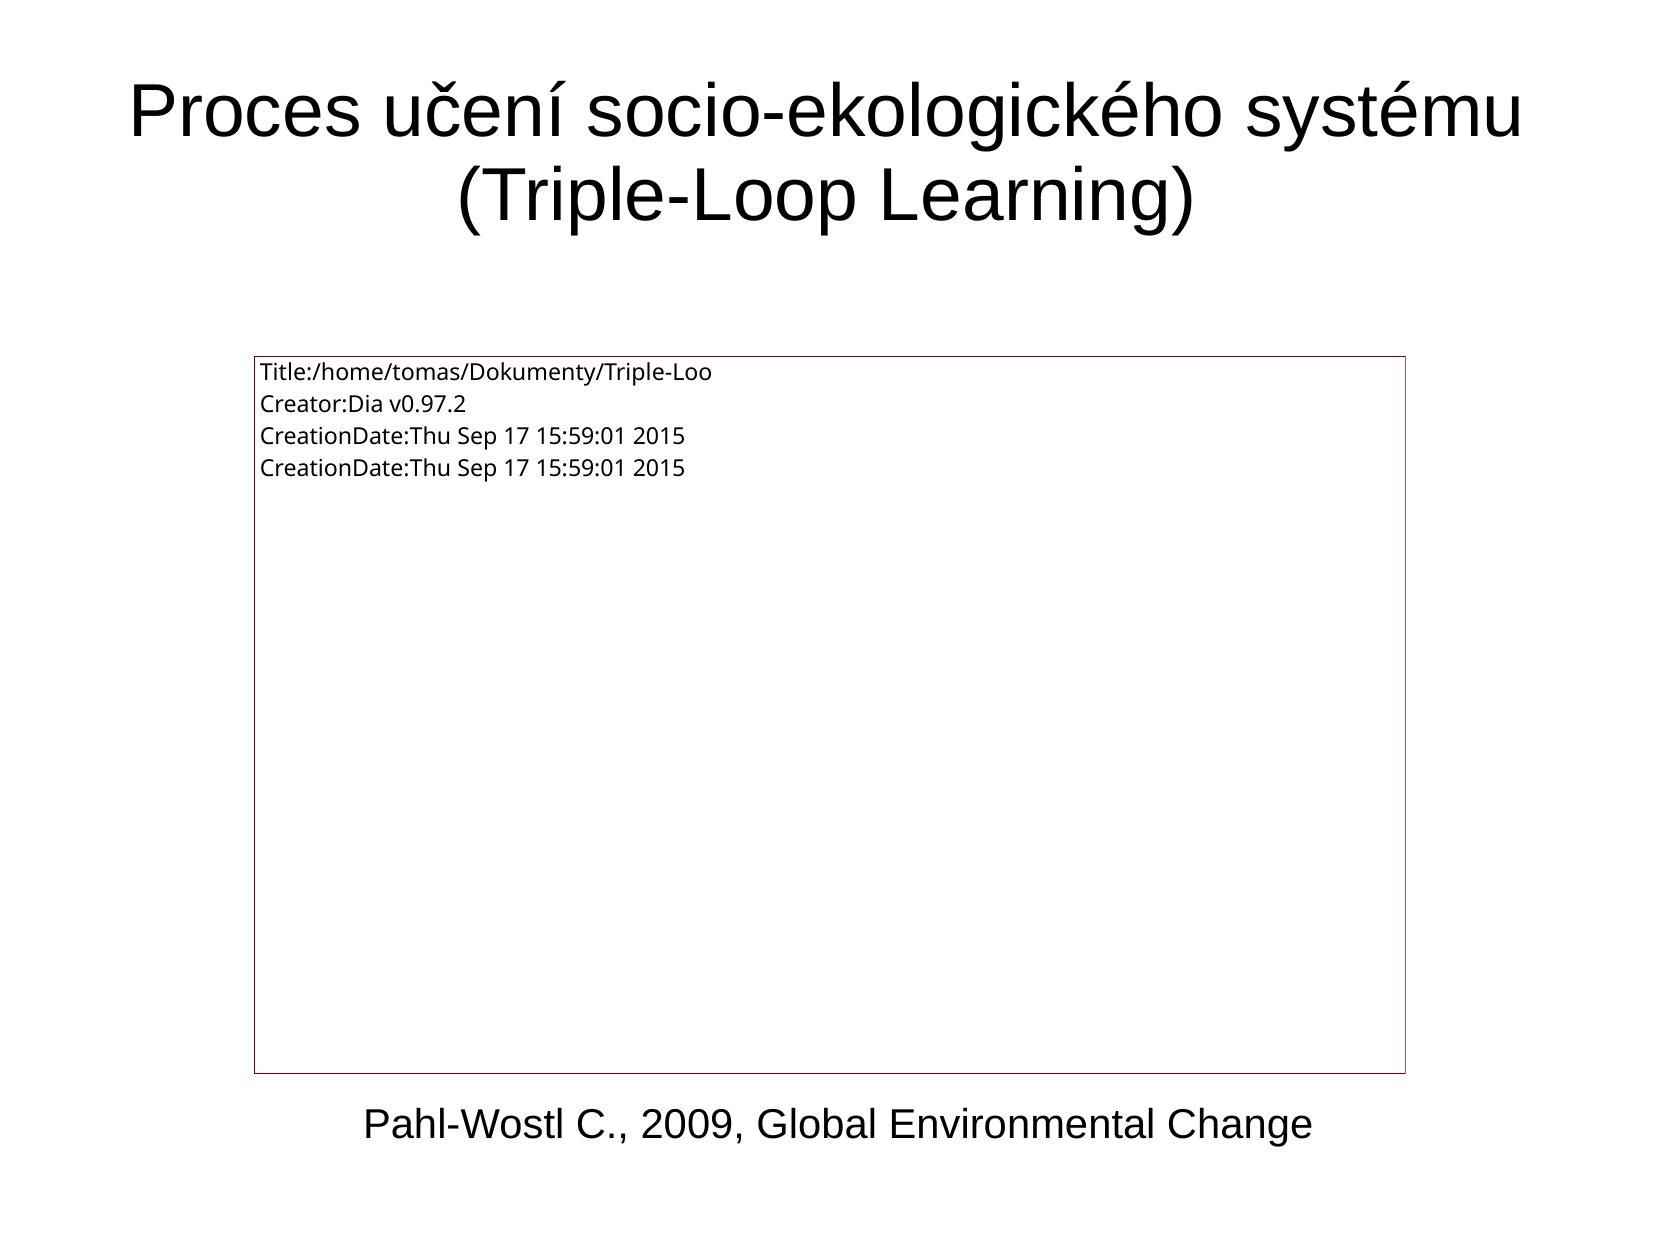

# Proces učení socio-ekologického systému (Triple-Loop Learning)
Pahl-Wostl C., 2009, Global Environmental Change